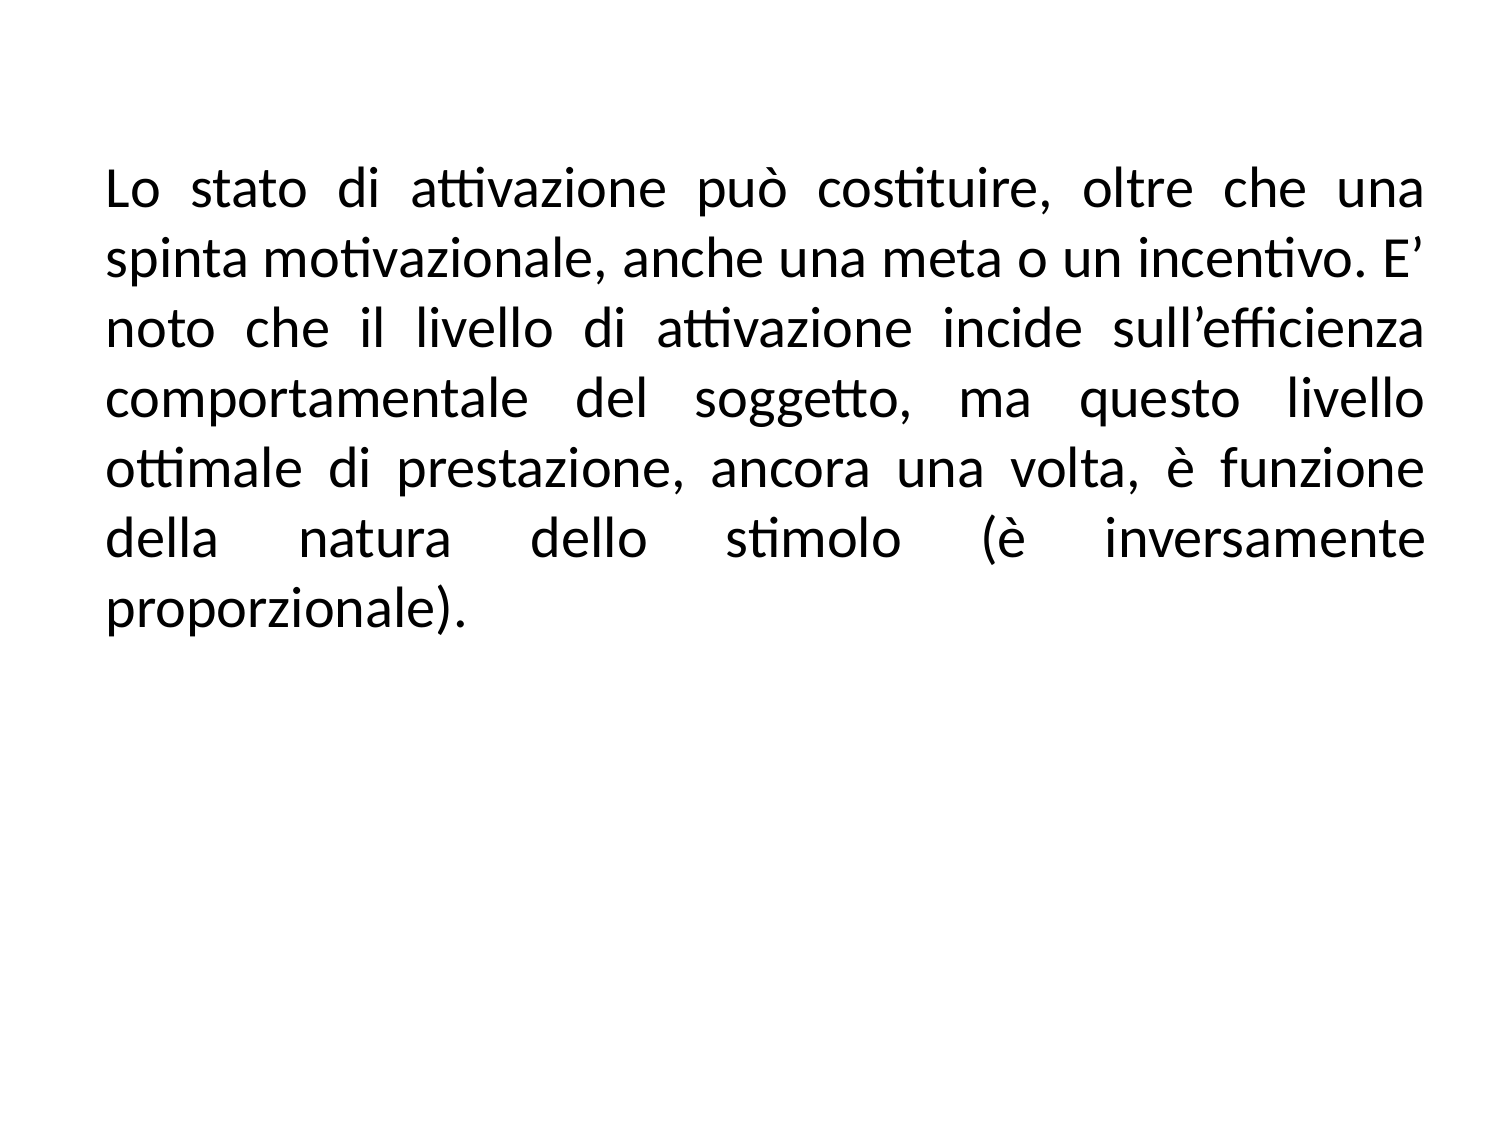

#
Lo stato di attivazione può costituire, oltre che una spinta motivazionale, anche una meta o un incentivo. E’ noto che il livello di attivazione incide sull’efficienza comportamentale del soggetto, ma questo livello ottimale di prestazione, ancora una volta, è funzione della natura dello stimolo (è inversamente proporzionale).